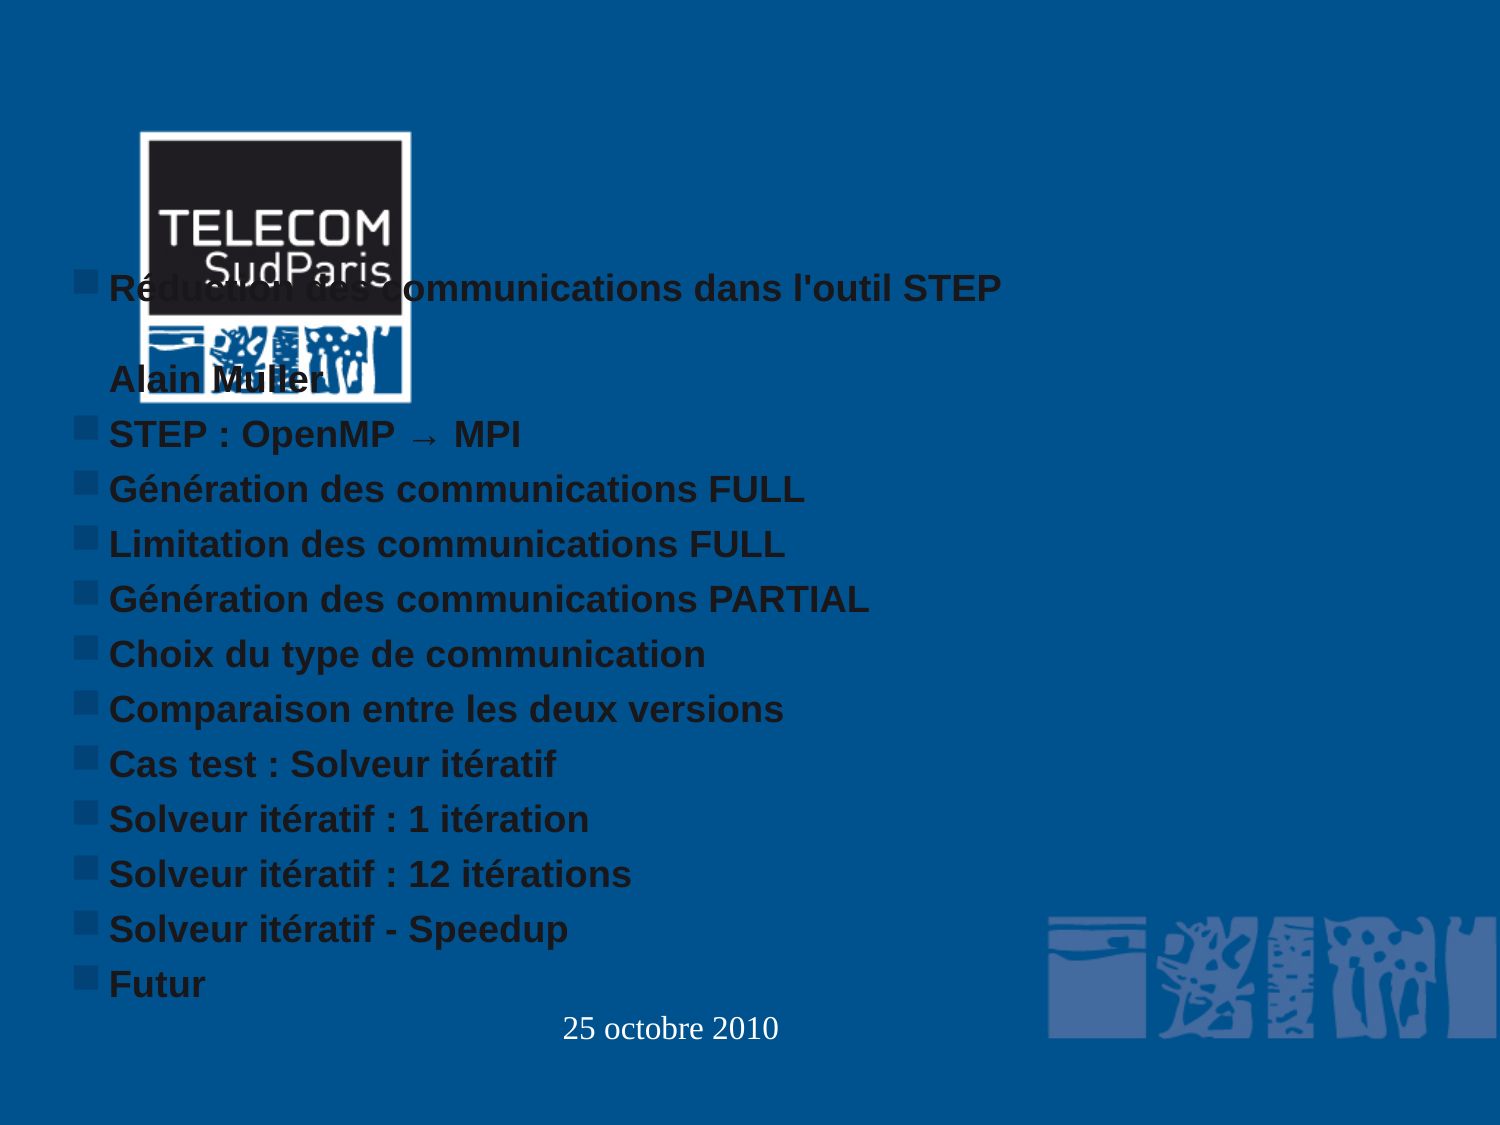

Réduction des communications dans l'outil STEP
Alain Muller
STEP : OpenMP → MPI
Génération des communications FULL
Limitation des communications FULL
Génération des communications PARTIAL
Choix du type de communication
Comparaison entre les deux versions
Cas test : Solveur itératif
Solveur itératif : 1 itération
Solveur itératif : 12 itérations
Solveur itératif - Speedup
Futur
#
25 october 2010